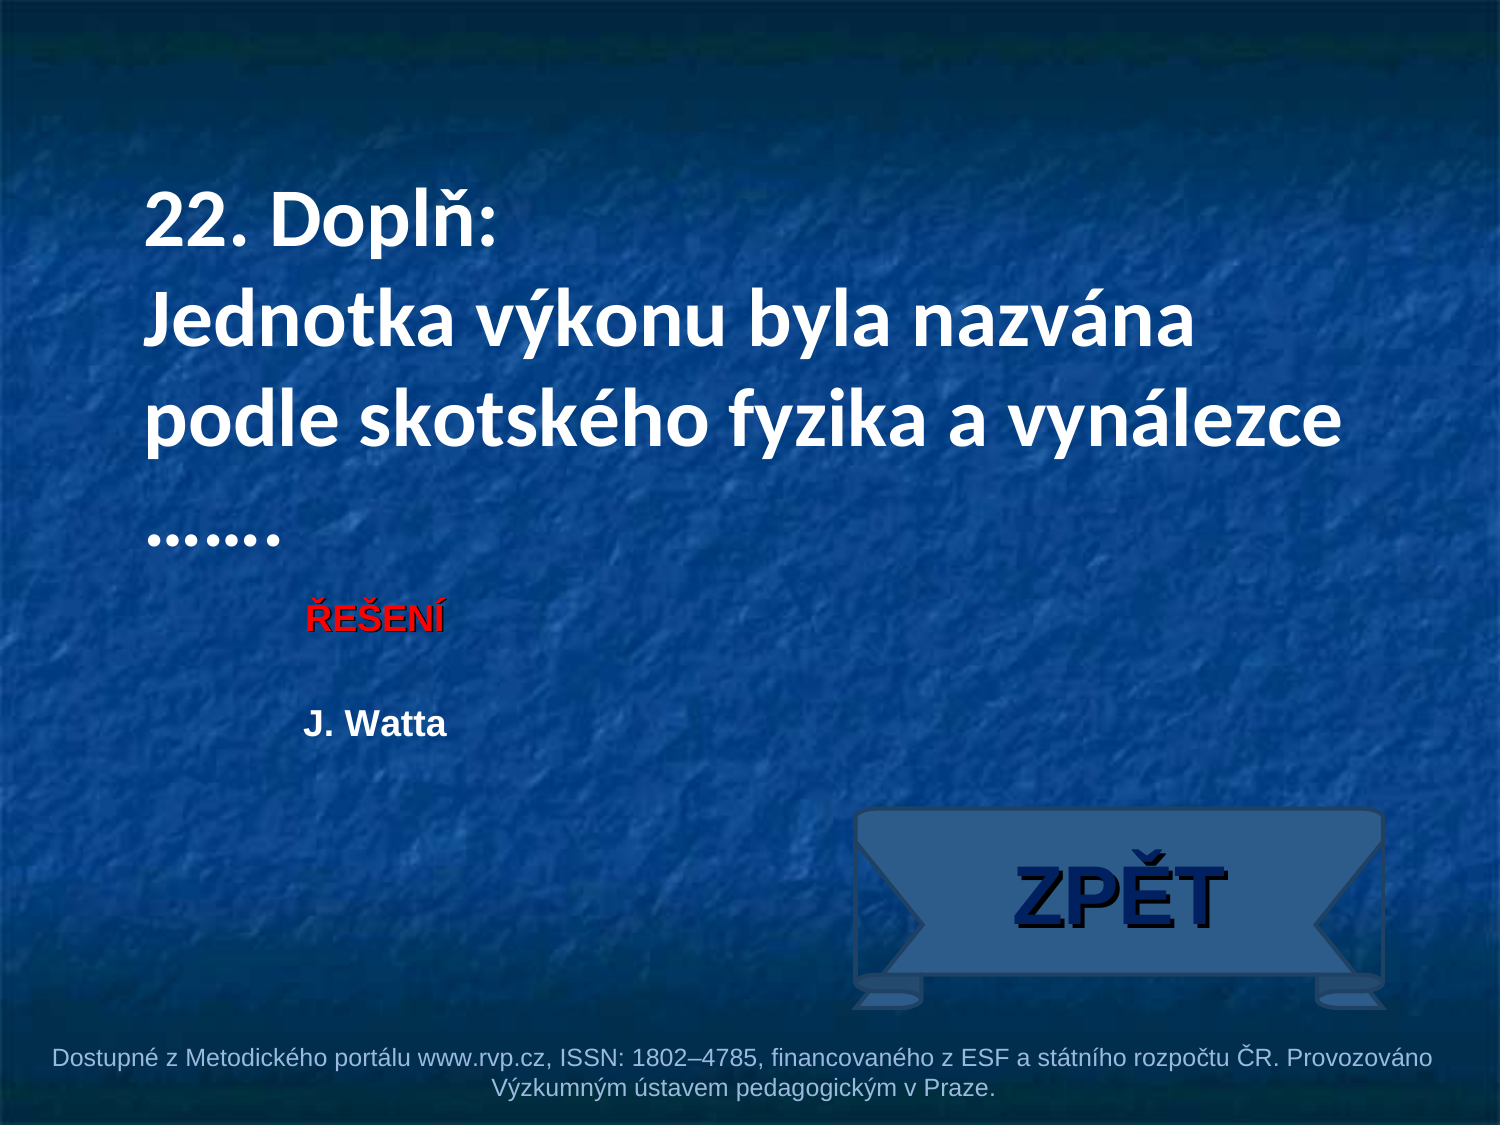

22. Doplň:
Jednotka výkonu byla nazvána podle skotského fyzika a vynálezce …….
ŘEŠENÍ
J. Watta
ZPĚT
Dostupné z Metodického portálu www.rvp.cz, ISSN: 1802–4785, financovaného z ESF a státního rozpočtu ČR. Provozováno Výzkumným ústavem pedagogickým v Praze.